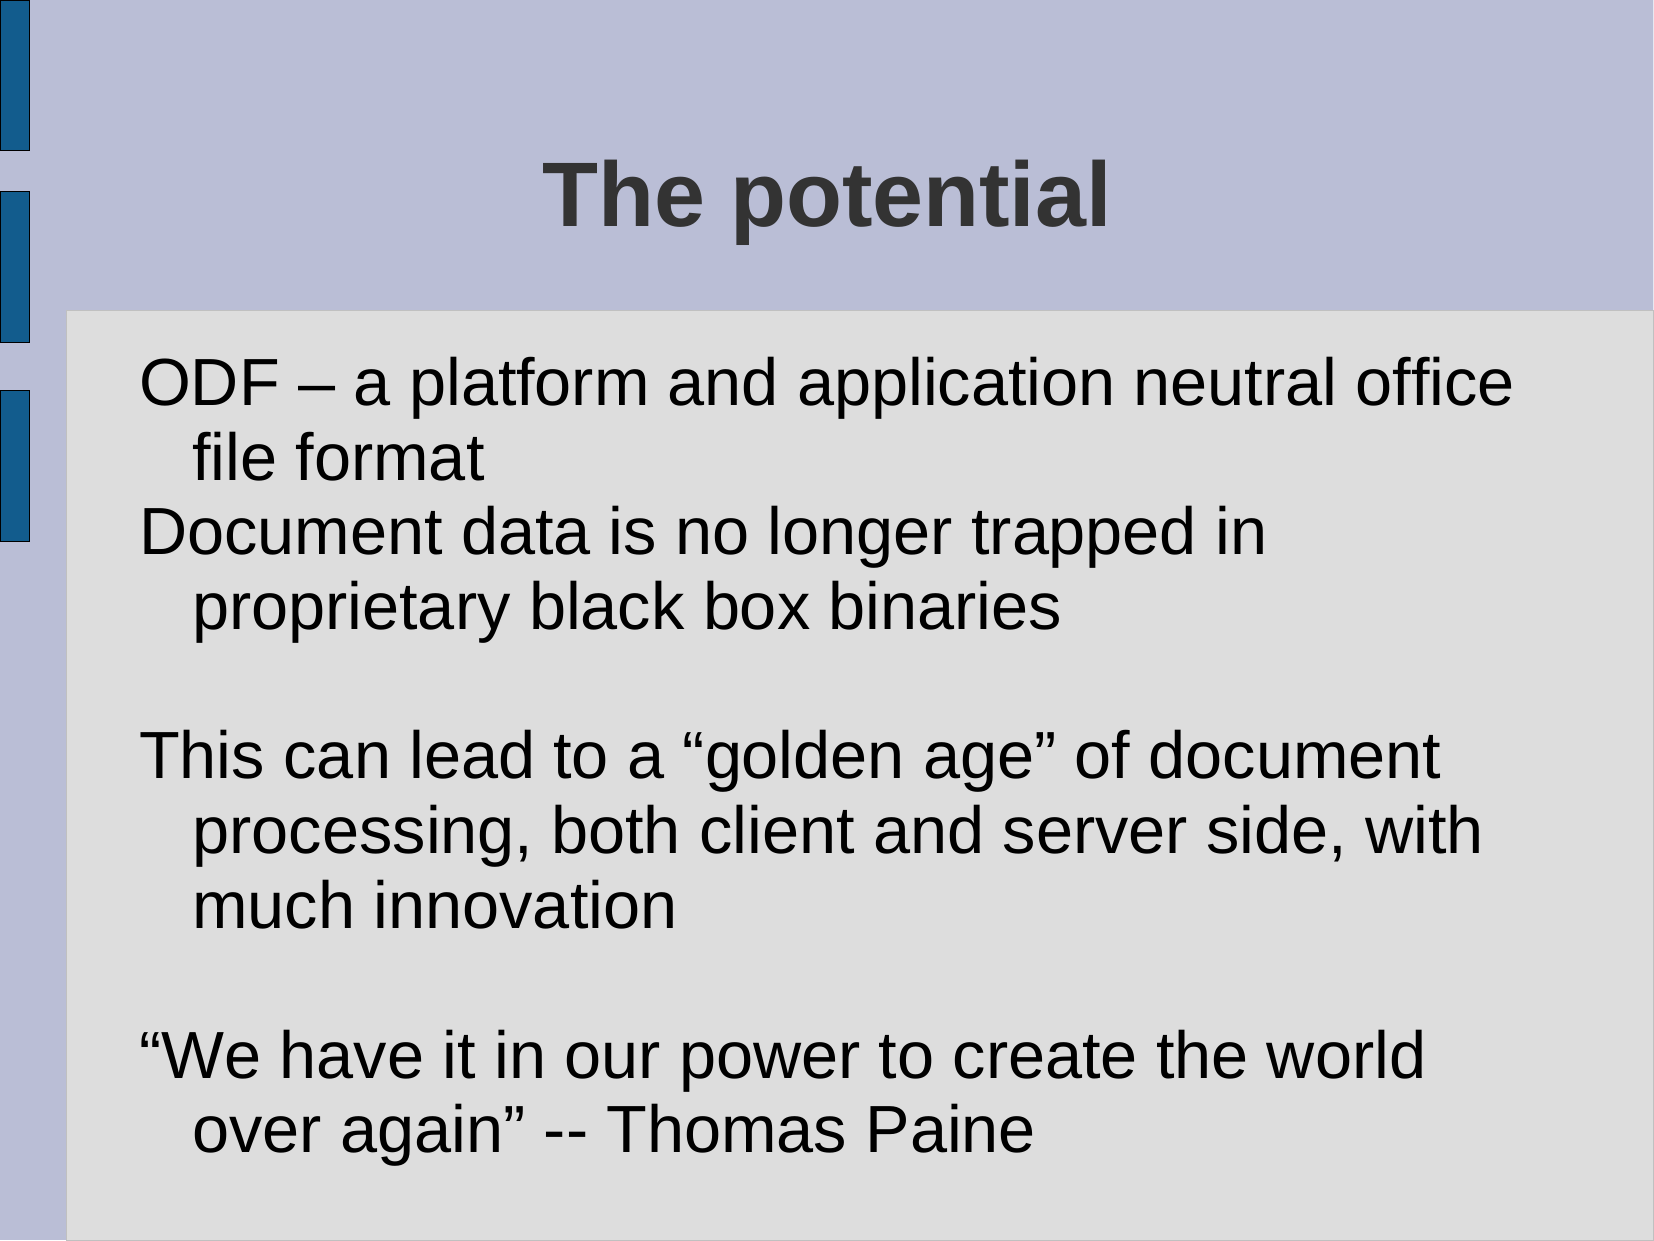

# The potential
ODF – a platform and application neutral office file format
Document data is no longer trapped in proprietary black box binaries
This can lead to a “golden age” of document processing, both client and server side, with much innovation
“We have it in our power to create the world over again” -- Thomas Paine